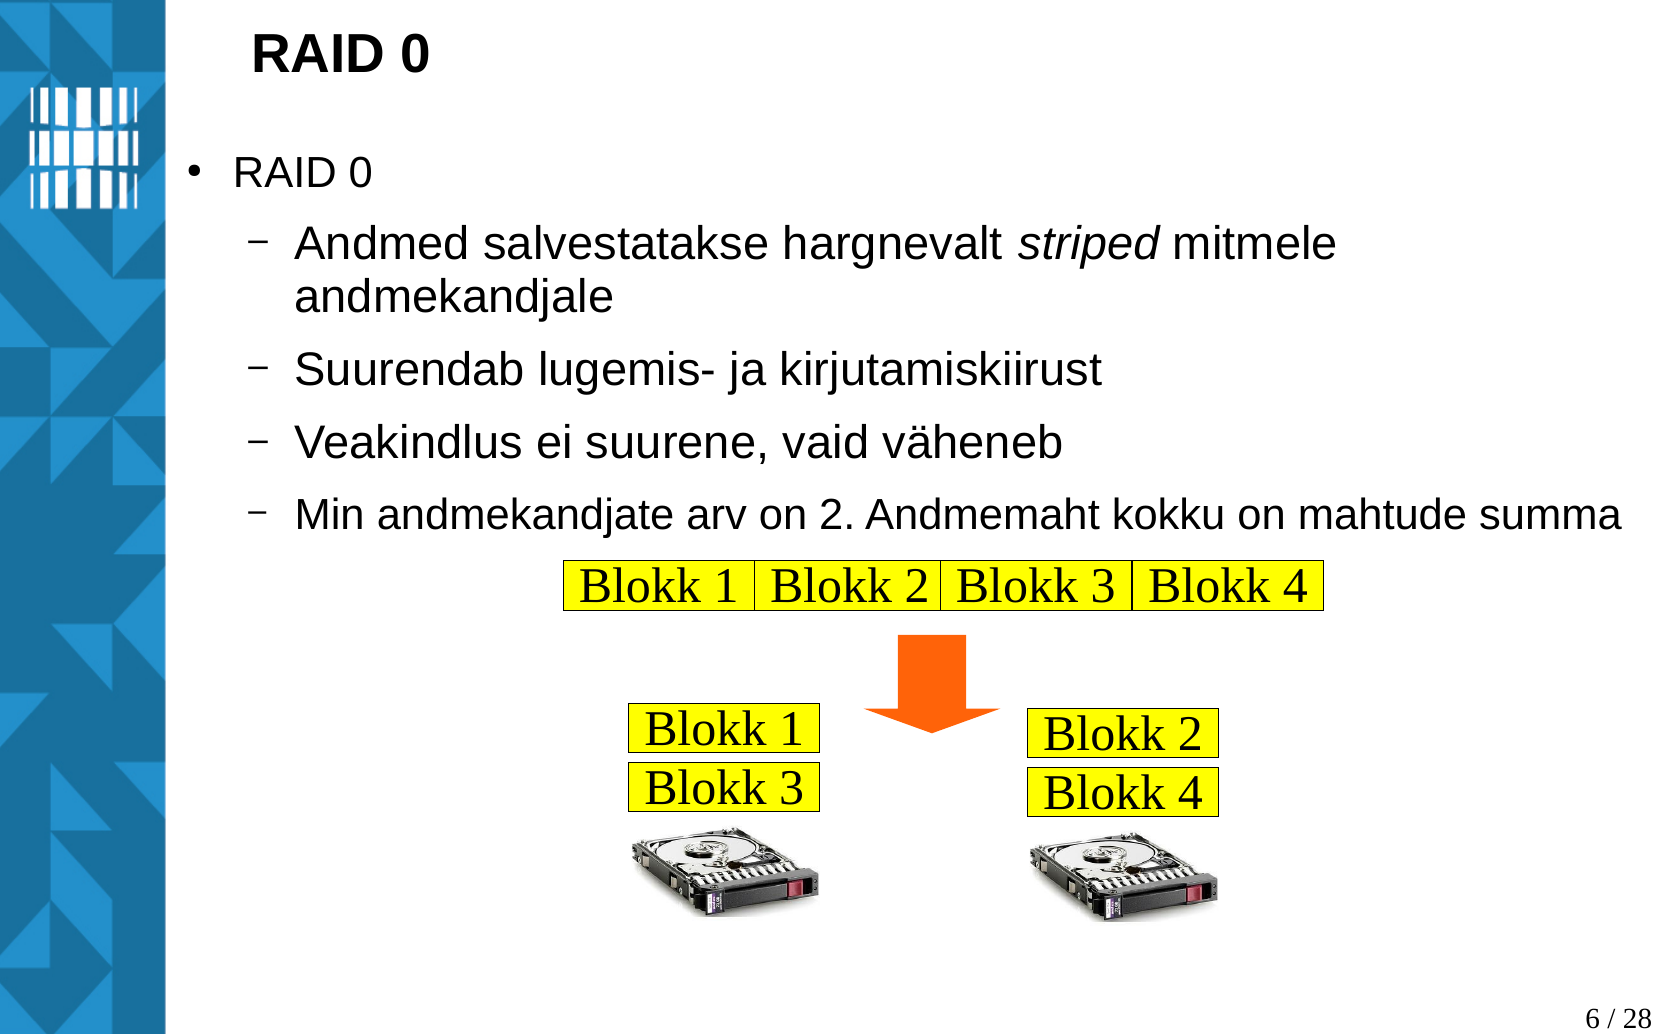

# RAID 0
RAID 0
Andmed salvestatakse hargnevalt striped mitmele andmekandjale
Suurendab lugemis- ja kirjutamiskiirust
Veakindlus ei suurene, vaid väheneb
Min andmekandjate arv on 2. Andmemaht kokku on mahtude summa
Blokk 1
Blokk 2
Blokk 3
Blokk 4
Blokk 1
Blokk 2
Blokk 3
Blokk 4
6